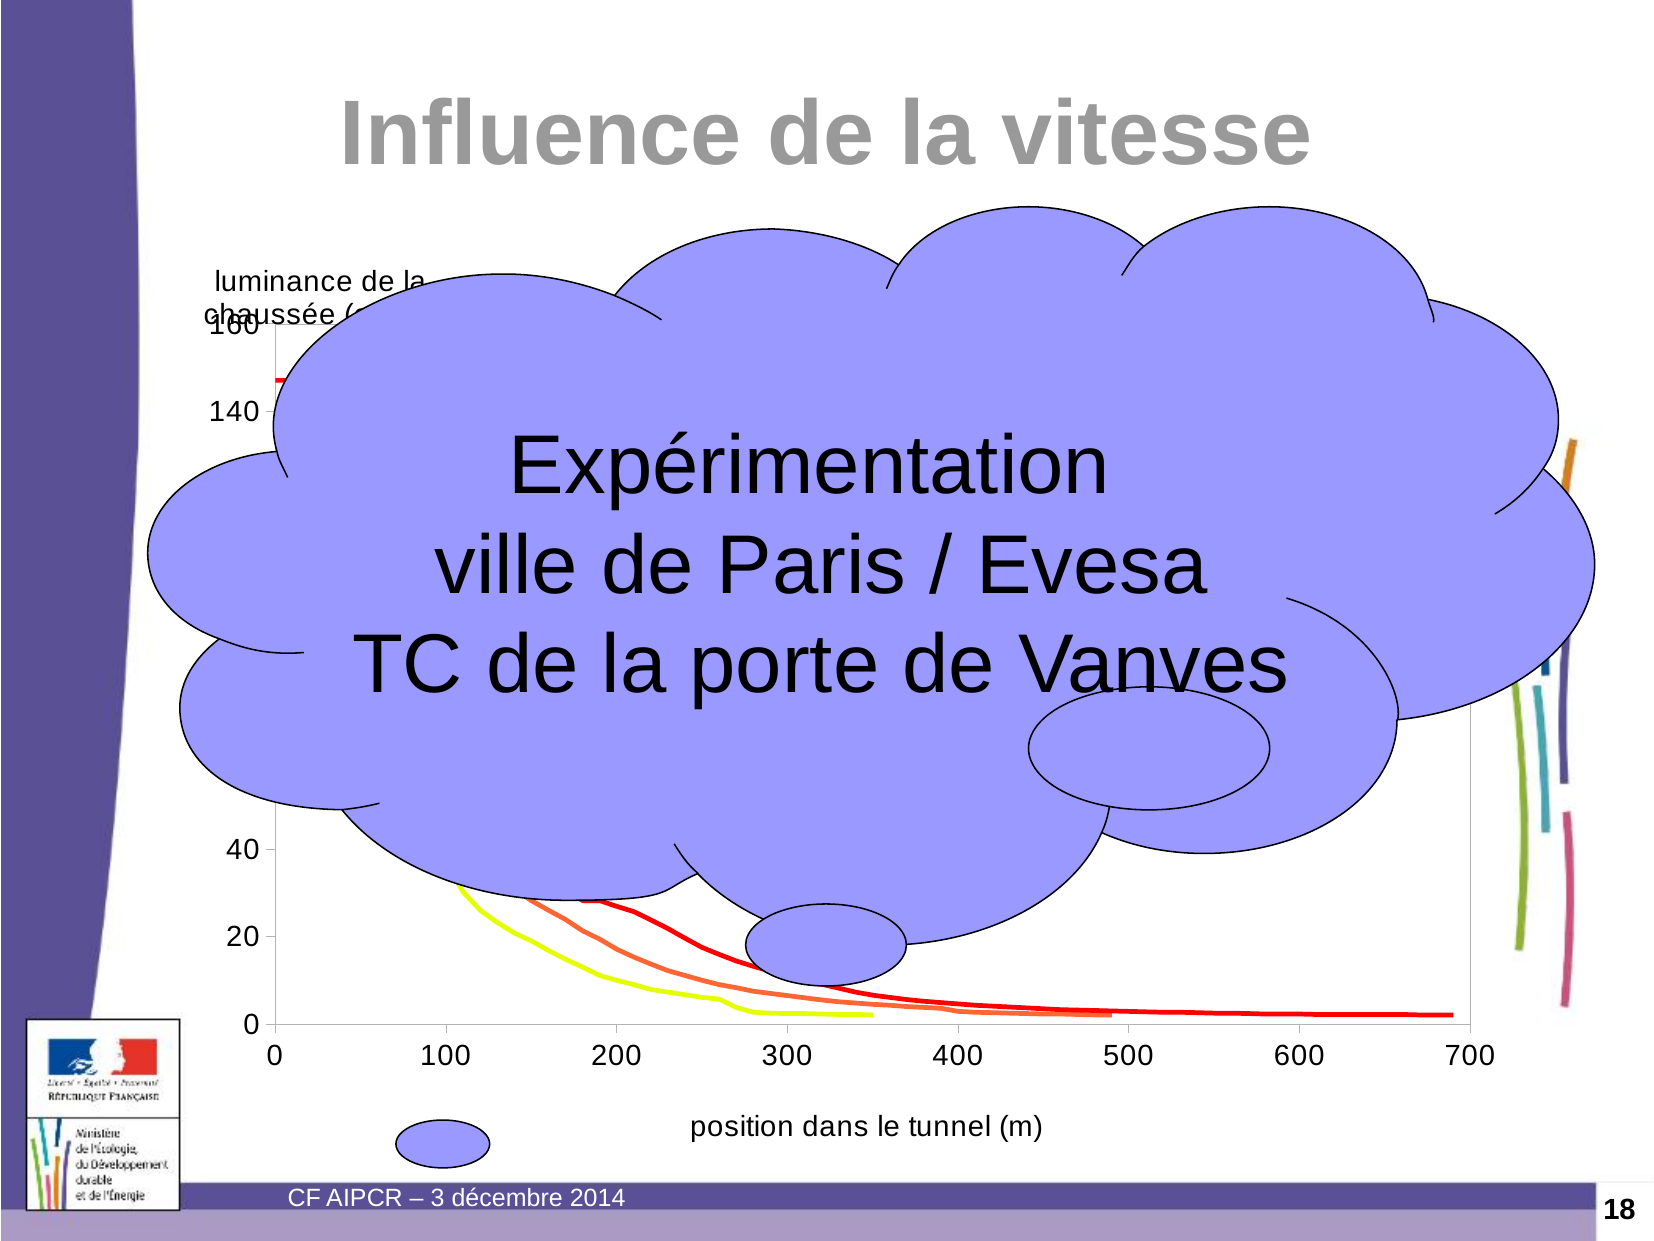

# Influence de la vitesse
Expérimentation
ville de Paris / Evesa
TC de la porte de Vanves
### Chart
| Category | 110 km/h | 90 km/h | 70 km/h |
|---|---|---|---|
cas types
voiles moyen
nom du document
18